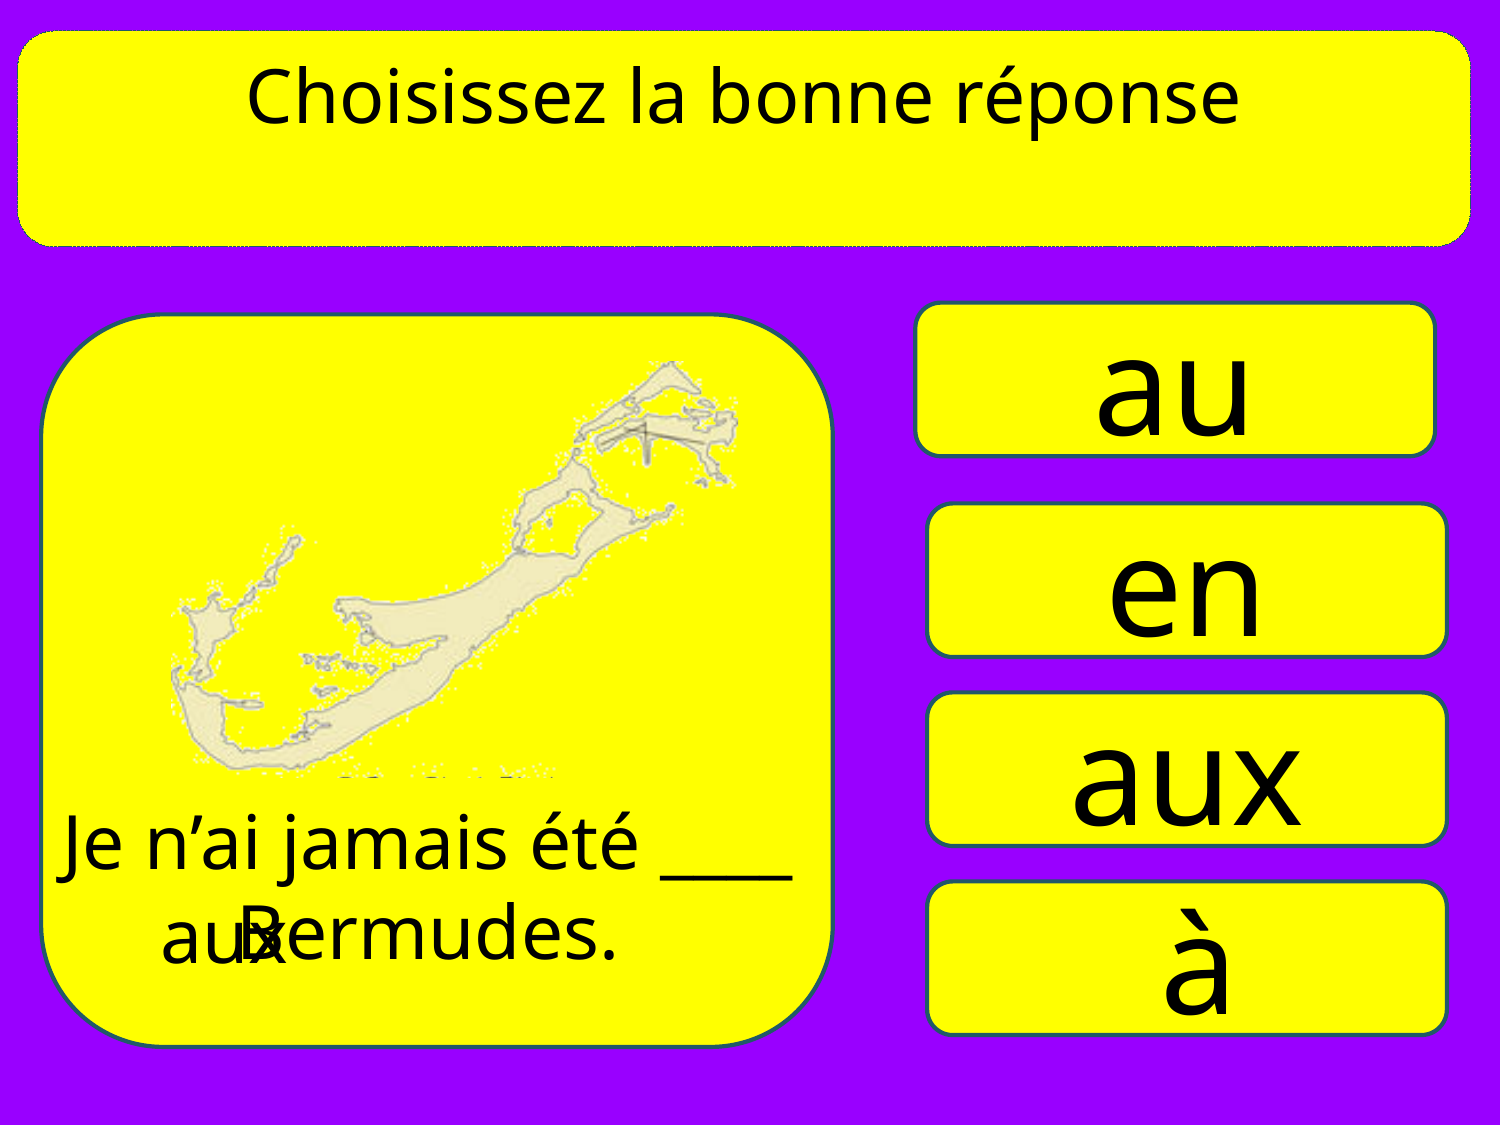

Choisissez la bonne réponse
au
en
aux
Je n’ai jamais été ____ Bermudes.
à
aux